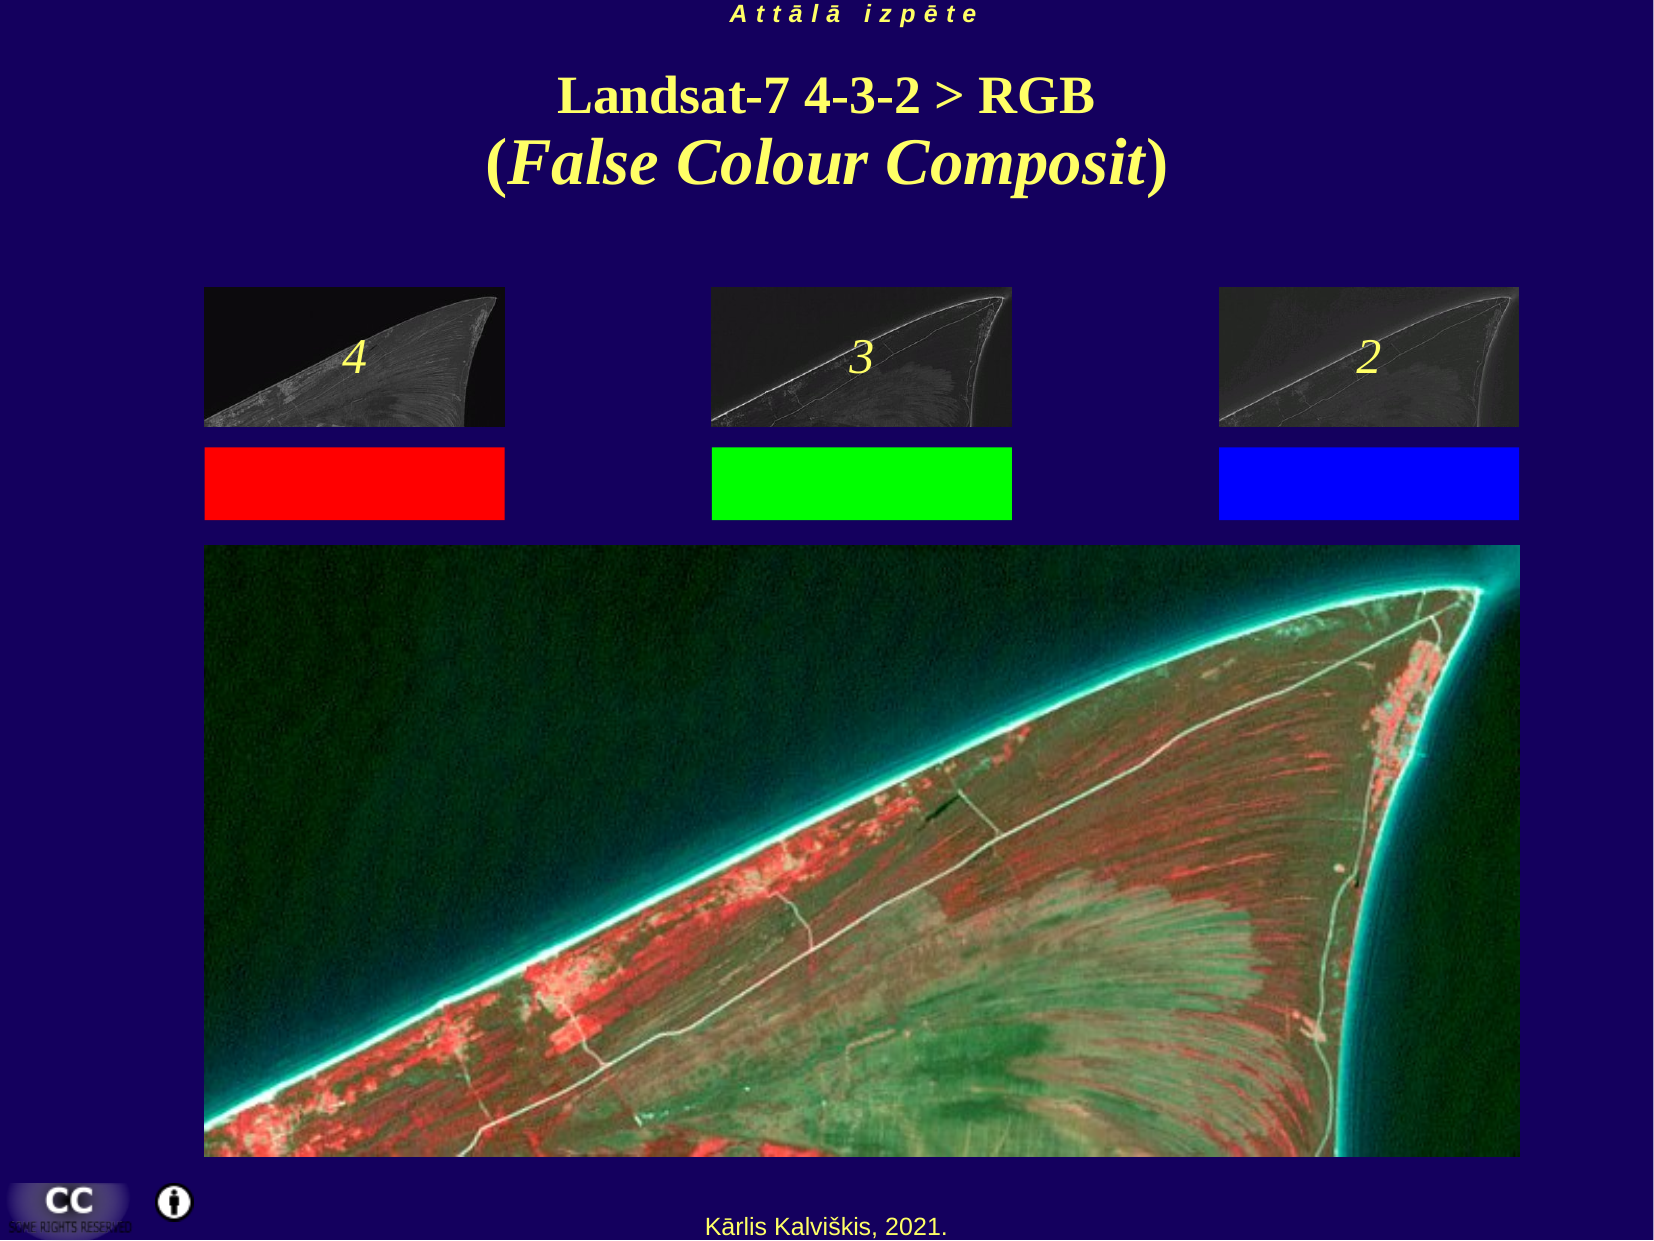

# Landsat-7 4-3-2 > RGB (False Colour Composit)
4
3
2